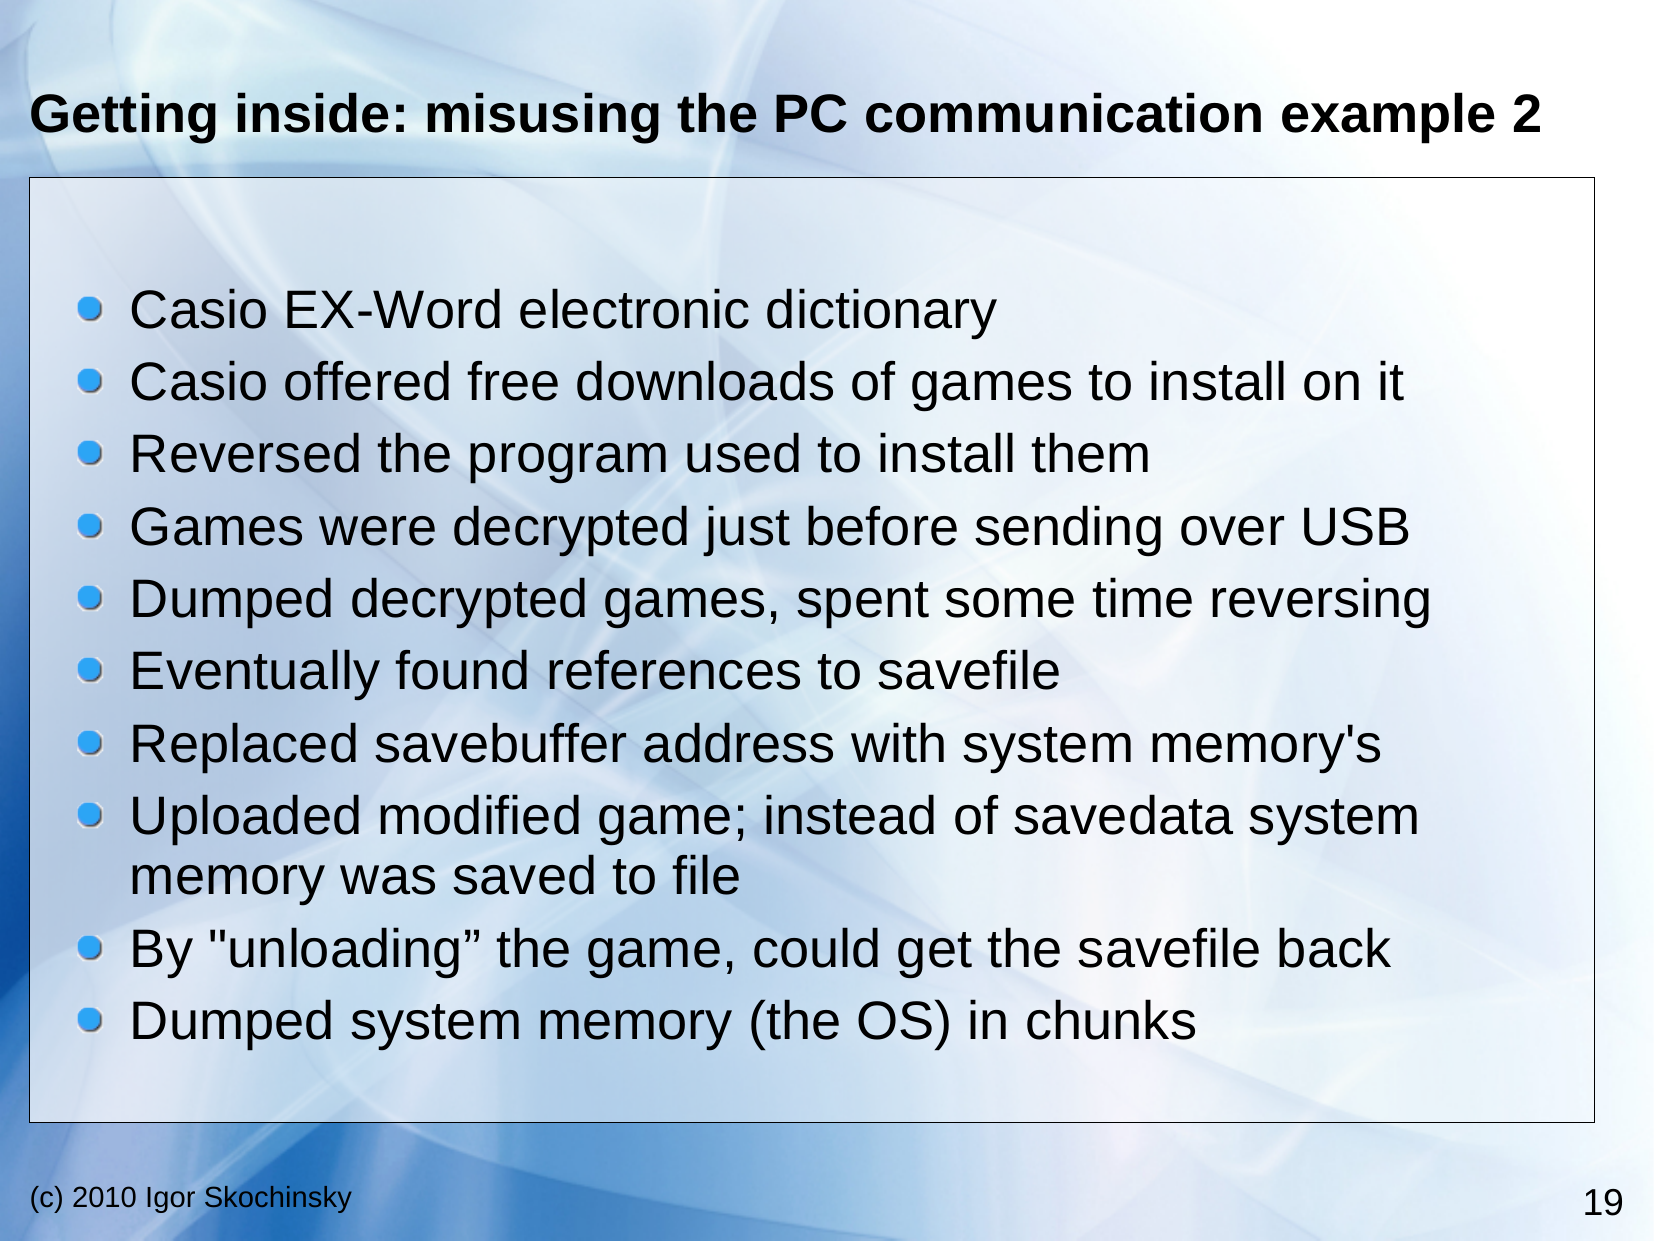

# Getting inside: misusing the PC communication example 2
Casio EX-Word electronic dictionary
Casio offered free downloads of games to install on it
Reversed the program used to install them
Games were decrypted just before sending over USB
Dumped decrypted games, spent some time reversing
Eventually found references to savefile
Replaced savebuffer address with system memory's
Uploaded modified game; instead of savedata system memory was saved to file
By "unloading” the game, could get the savefile back
Dumped system memory (the OS) in chunks
(c) 2010 Igor Skochinsky
19